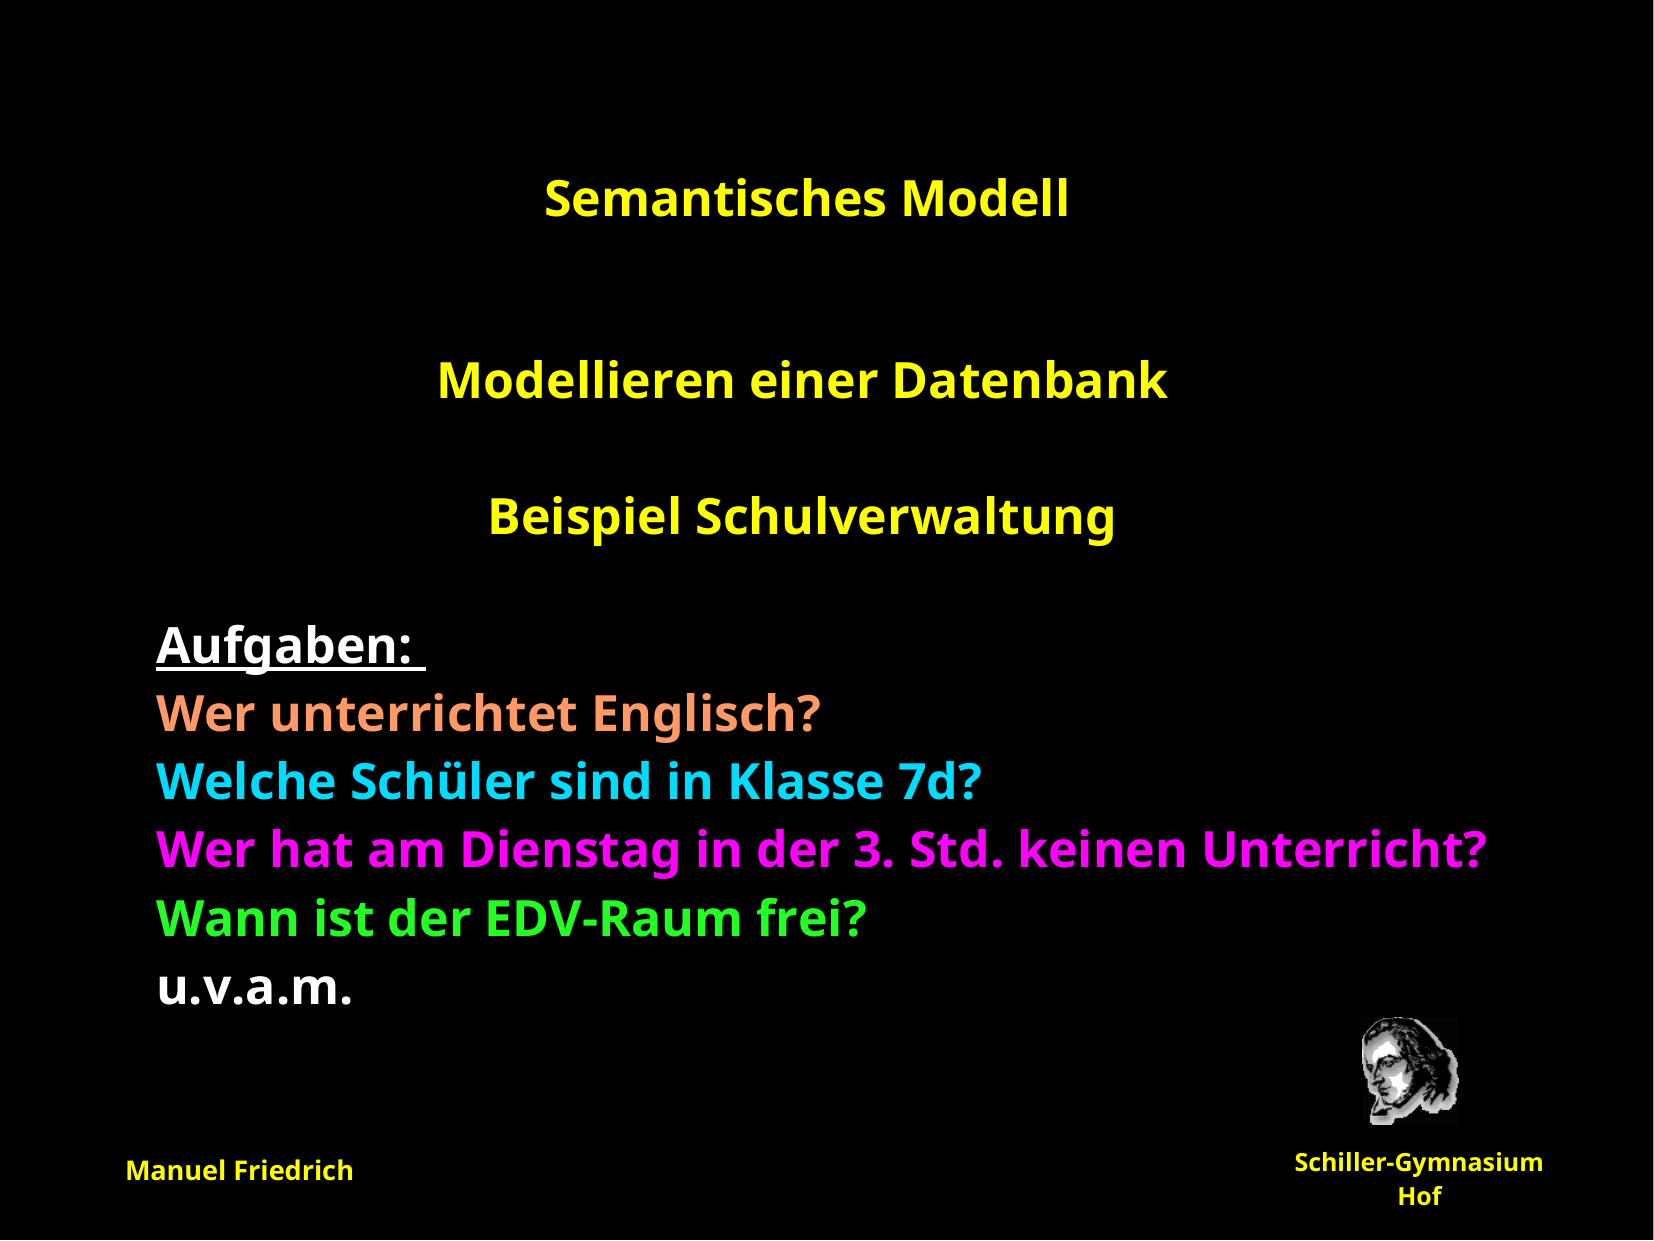

Semantisches Modell
Modellieren einer Datenbank
Beispiel Schulverwaltung
Aufgaben:
Wer unterrichtet Englisch?
Welche Schüler sind in Klasse 7d?
Wer hat am Dienstag in der 3. Std. keinen Unterricht?
Wann ist der EDV-Raum frei?
u.v.a.m.
Schiller-Gymnasium
Hof
Manuel Friedrich